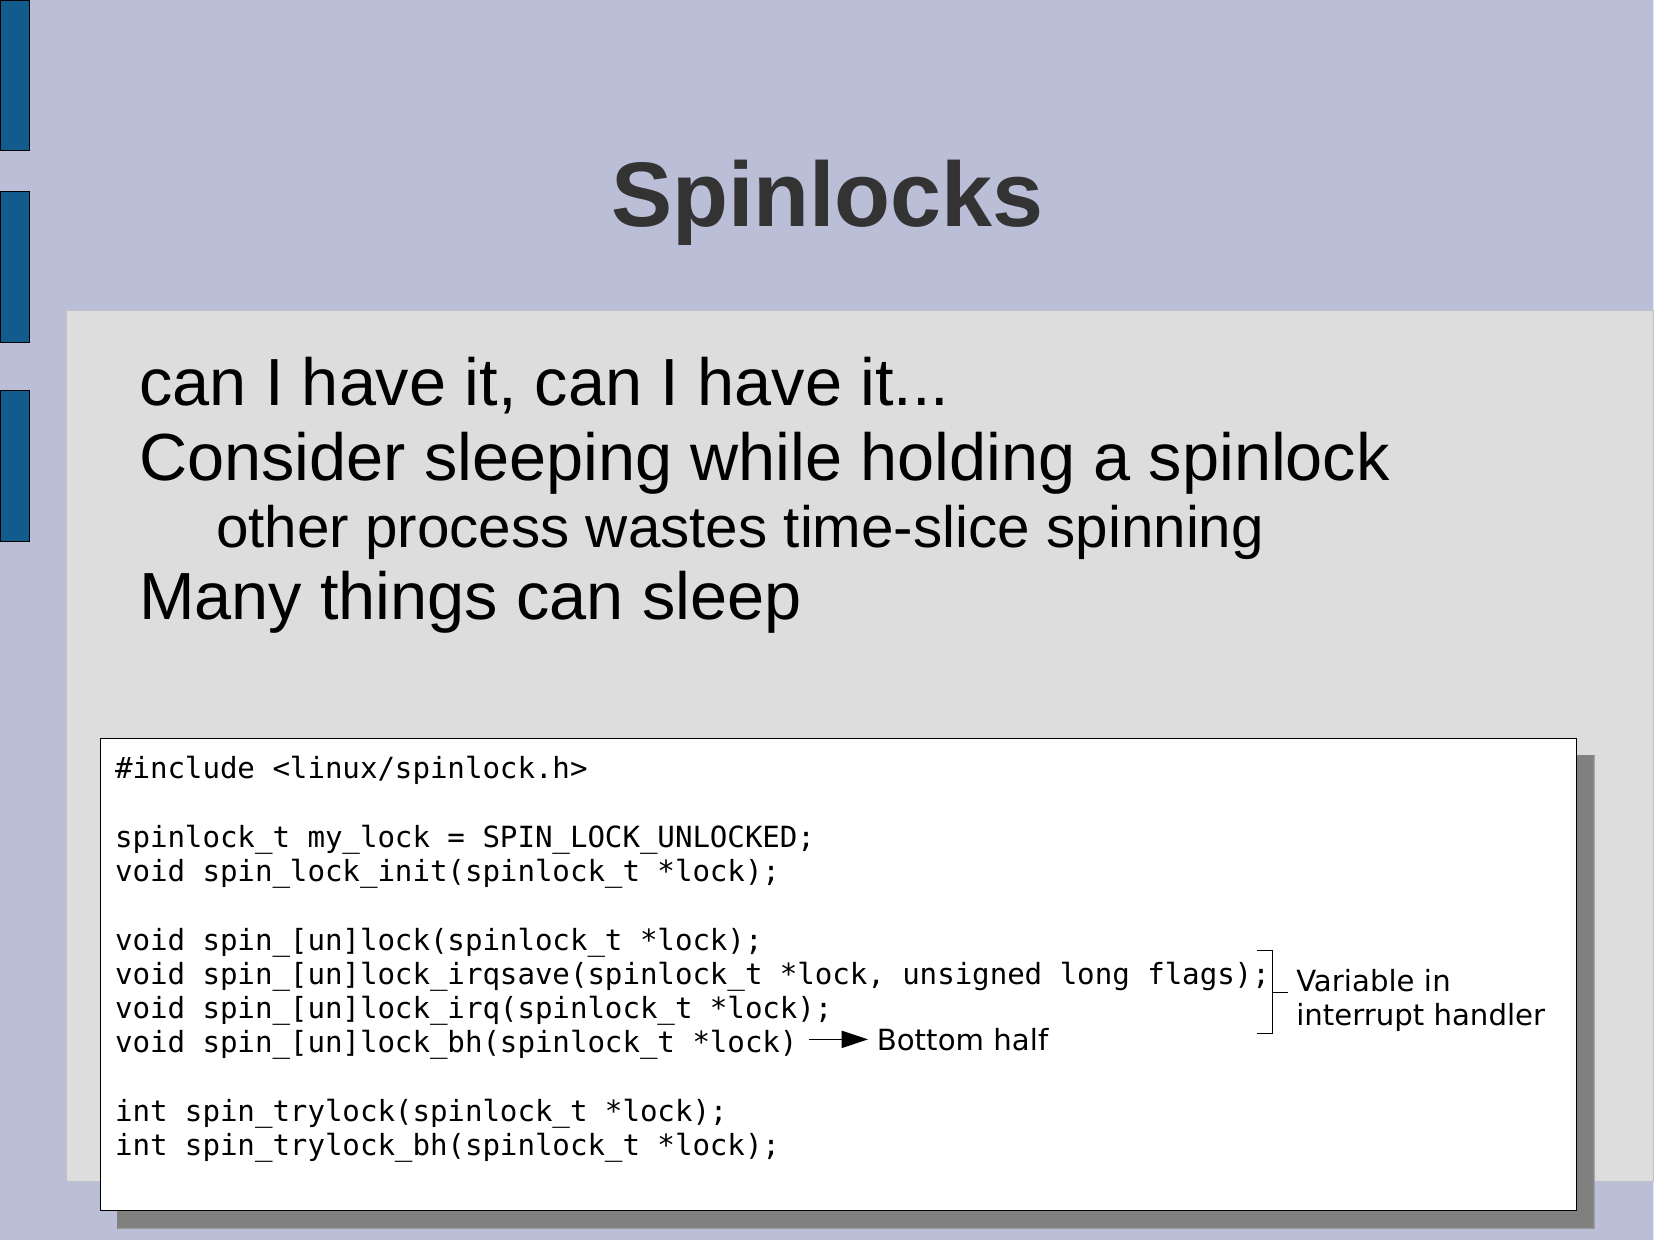

# Spinlocks
can I have it, can I have it...
Consider sleeping while holding a spinlock
other process wastes time-slice spinning
Many things can sleep
#include <linux/spinlock.h>
spinlock_t my_lock = SPIN_LOCK_UNLOCKED;
void spin_lock_init(spinlock_t *lock);
void spin_[un]lock(spinlock_t *lock);
void spin_[un]lock_irqsave(spinlock_t *lock, unsigned long flags);
void spin_[un]lock_irq(spinlock_t *lock);
void spin_[un]lock_bh(spinlock_t *lock)
int spin_trylock(spinlock_t *lock);
int spin_trylock_bh(spinlock_t *lock);
Variable in
interrupt handler
Bottom half